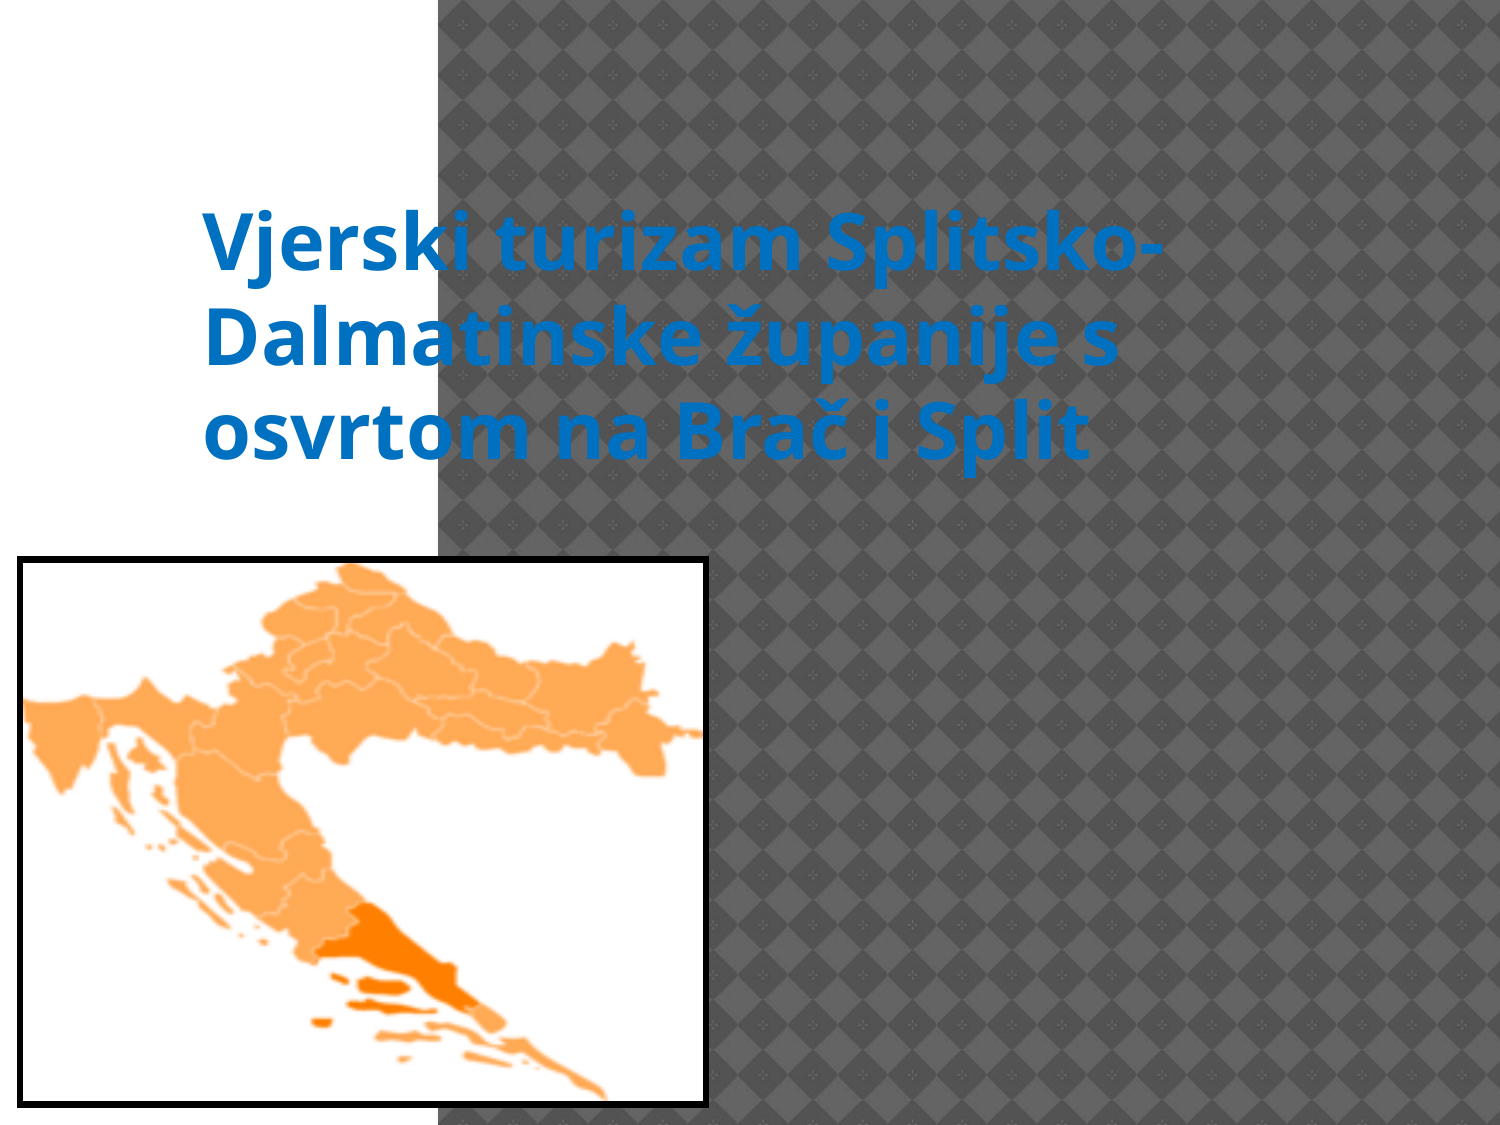

# Vjerski turizam Splitsko-Dalmatinske županije s osvrtom na Brač i Split